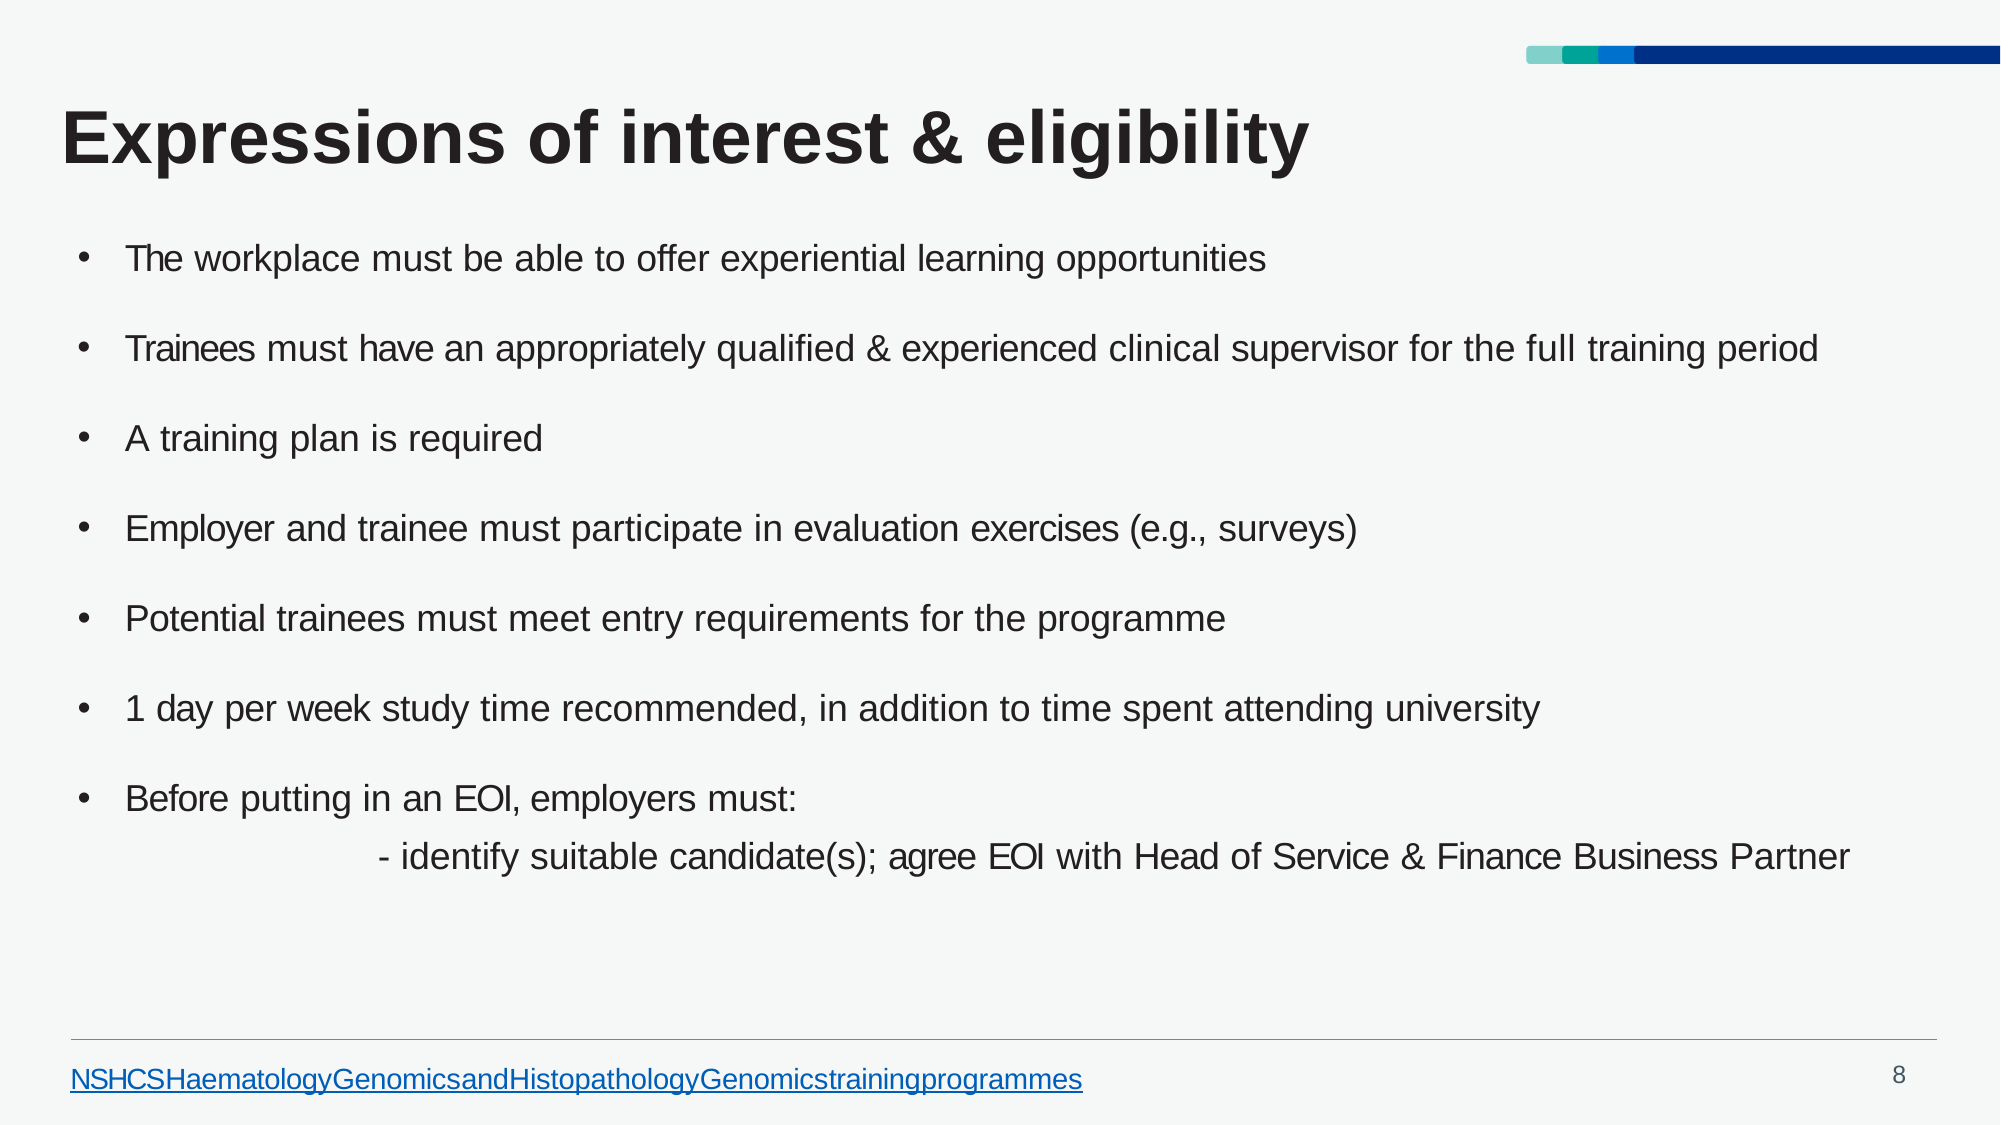

Expressions of interest & eligibility
# The workplace must be able to offer experiential learning opportunities
Trainees must have an appropriately qualified & experienced clinical supervisor for the full training period
A training plan is required
Employer and trainee must participate in evaluation exercises (e.g., surveys)
Potential trainees must meet entry requirements for the programme
1 day per week study time recommended, in addition to time spent attending university
Before putting in an EOI, employers must:
- identify suitable candidate(s); agree EOI with Head of Service & Finance Business Partner
NSHCSHaematologyGenomicsandHistopathologyGenomicstrainingprogrammes